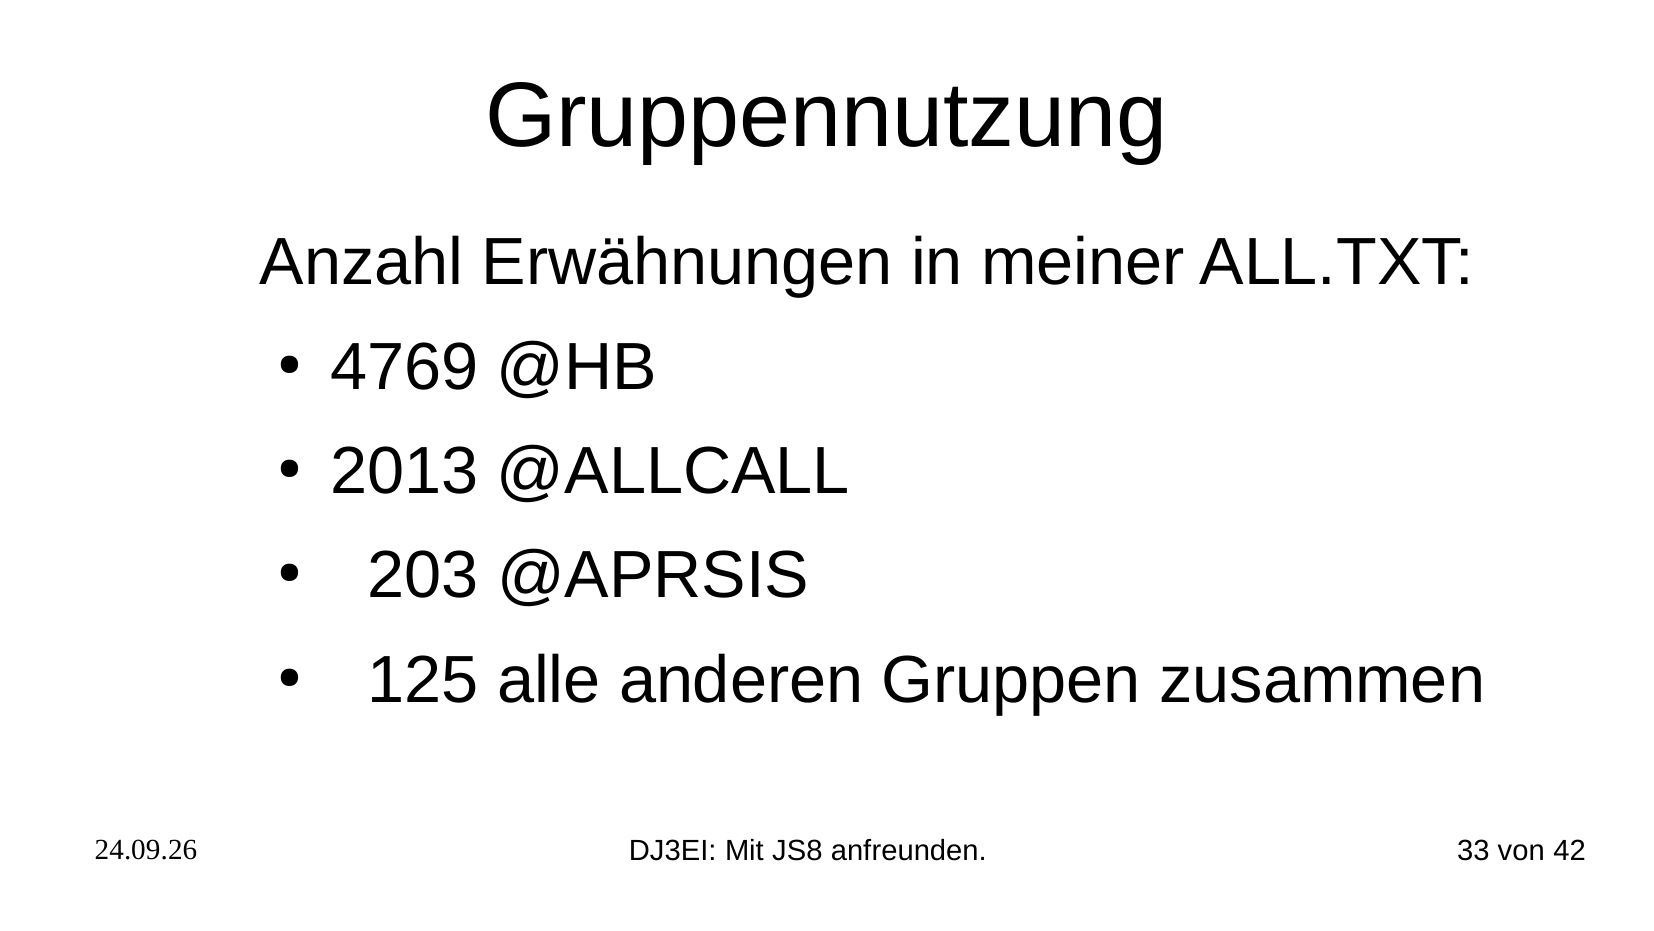

# Gruppennutzung
Anzahl Erwähnungen in meiner ALL.TXT:
4769 @HB
2013 @ALLCALL
 203 @APRSIS
 125 alle anderen Gruppen zusammen
33